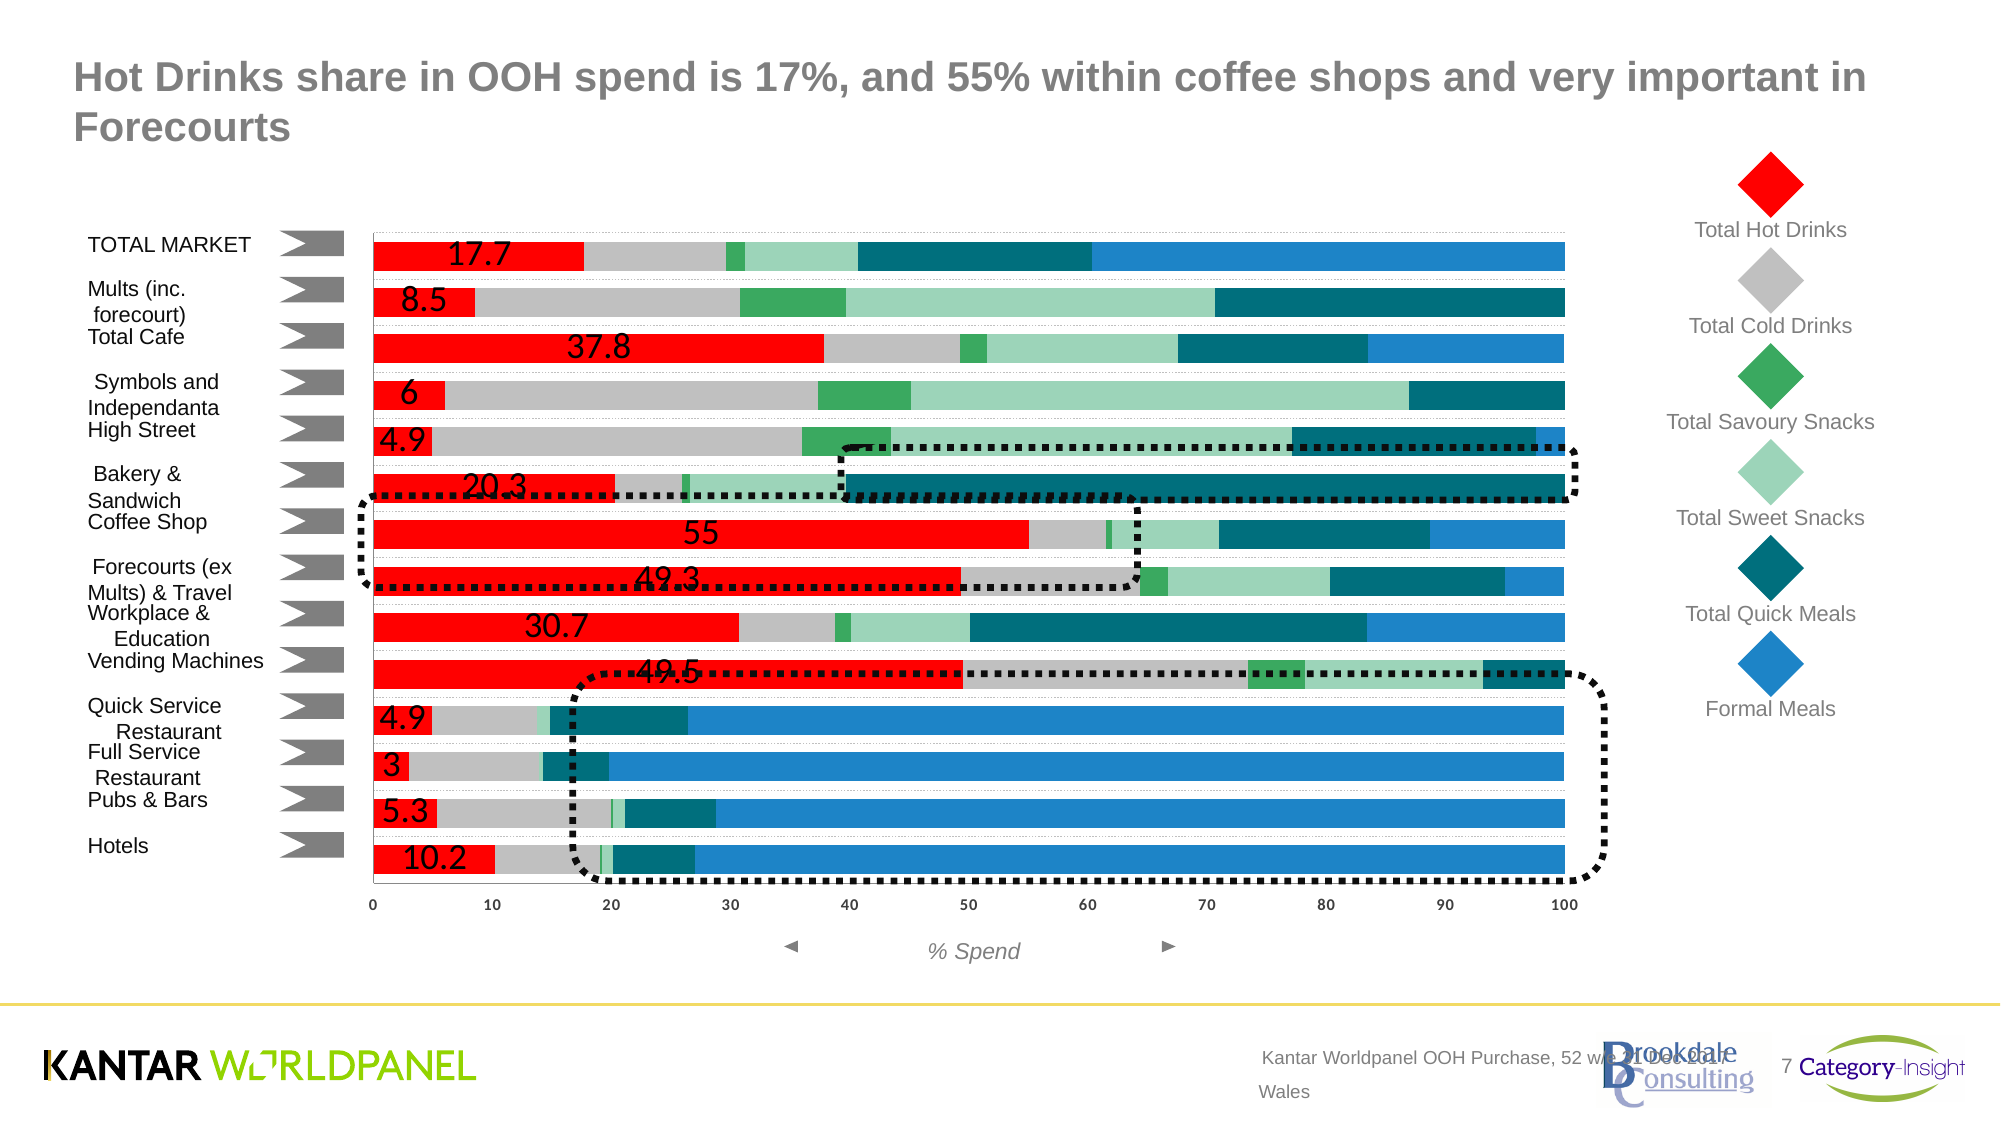

Hot Drinks share in OOH spend is 17%, and 55% within coffee shops and very important in Forecourts
Total Hot Drinks
### Chart
| Category | Total Hot Drinks | Total Cold Drinks | Total Savoury Snacks | Total Sweet Snacks | Total Quick Meals | Formal Meals |
|---|---|---|---|---|---|---|
| TOTAL MARKET | 17.7 | 11.9 | 1.6 | 9.5 | 19.6 | 39.7 |
| Mults (inc. forecourt) | 8.5 | 22.3 | 8.9 | 30.9 | 29.4 | 0.0 |
| Total Cafe | 37.8 | 11.4 | 2.3 | 16.0 | 16.0 | 16.4 |
| Symbols and Independanta | 6.0 | 31.3 | 7.8 | 41.8 | 13.1 | 0.0 |
| High Street | 4.9 | 31.1 | 7.4 | 33.7 | 20.5 | 2.5 |
| Bakery & Sandwich | 20.3 | 5.6 | 0.7 | 13.1 | 60.4 | 0.0 |
| Coffee Shop | 55.0 | 6.5 | 0.5 | 9.0 | 17.7 | 11.3 |
| Forecourts (ex Mults) & Travel | 49.3 | 15.0 | 2.4 | 13.6 | 14.7 | 4.9 |
| Workplace & Education | 30.7 | 8.0 | 1.4 | 10.0 | 33.3 | 16.7 |
| Vending Machines | 49.5 | 23.9 | 4.8 | 14.9 | 6.9 | 0.0 |
| Quick Service Restaurant | 4.9 | 8.8 | 0.0 | 1.1 | 11.6 | 73.5 |
| Full Service Restaurant | 3.0 | 10.9 | 0.0 | 0.3 | 5.6 | 80.1 |
| Pubs & Bars | 5.3 | 14.6 | 0.2 | 1.0 | 7.6 | 71.3 |
| Hotels | 10.2 | 8.8 | 0.2 | 0.9 | 6.9 | 73.1 |TOTAL MARKET
Mults (inc. forecourt)
Total Cold Drinks
Total Cafe
Symbols and Independanta
Total Savoury Snacks
High Street
Bakery & Sandwich
Total Sweet Snacks
Coffee Shop
Forecourts (ex Mults) & Travel
Workplace & Education
Total Quick Meals
Vending Machines
Quick Service Restaurant
Formal Meals
Full Service Restaurant
Pubs & Bars
Hotels
% Spend
Kantar Worldpanel OOH Purchase, 52 w/e 31 Dec 2017
Wales